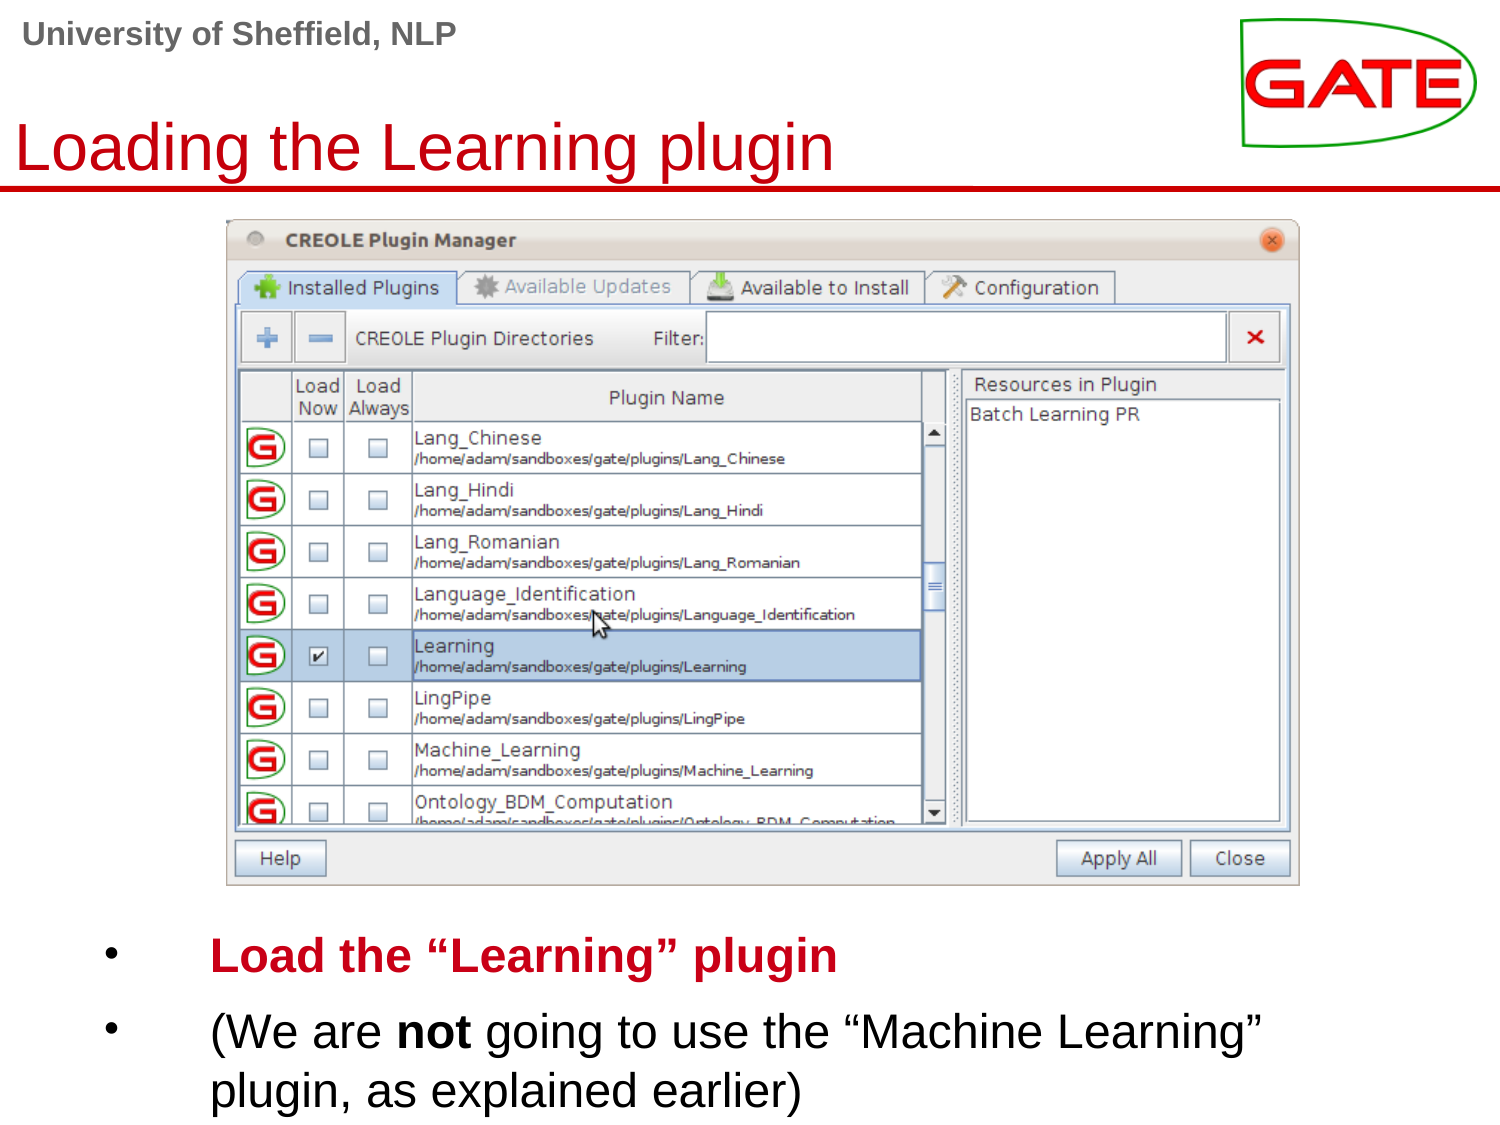

# Loading the Learning plugin
Load the “Learning” plugin
(We are not going to use the “Machine Learning” plugin, as explained earlier)